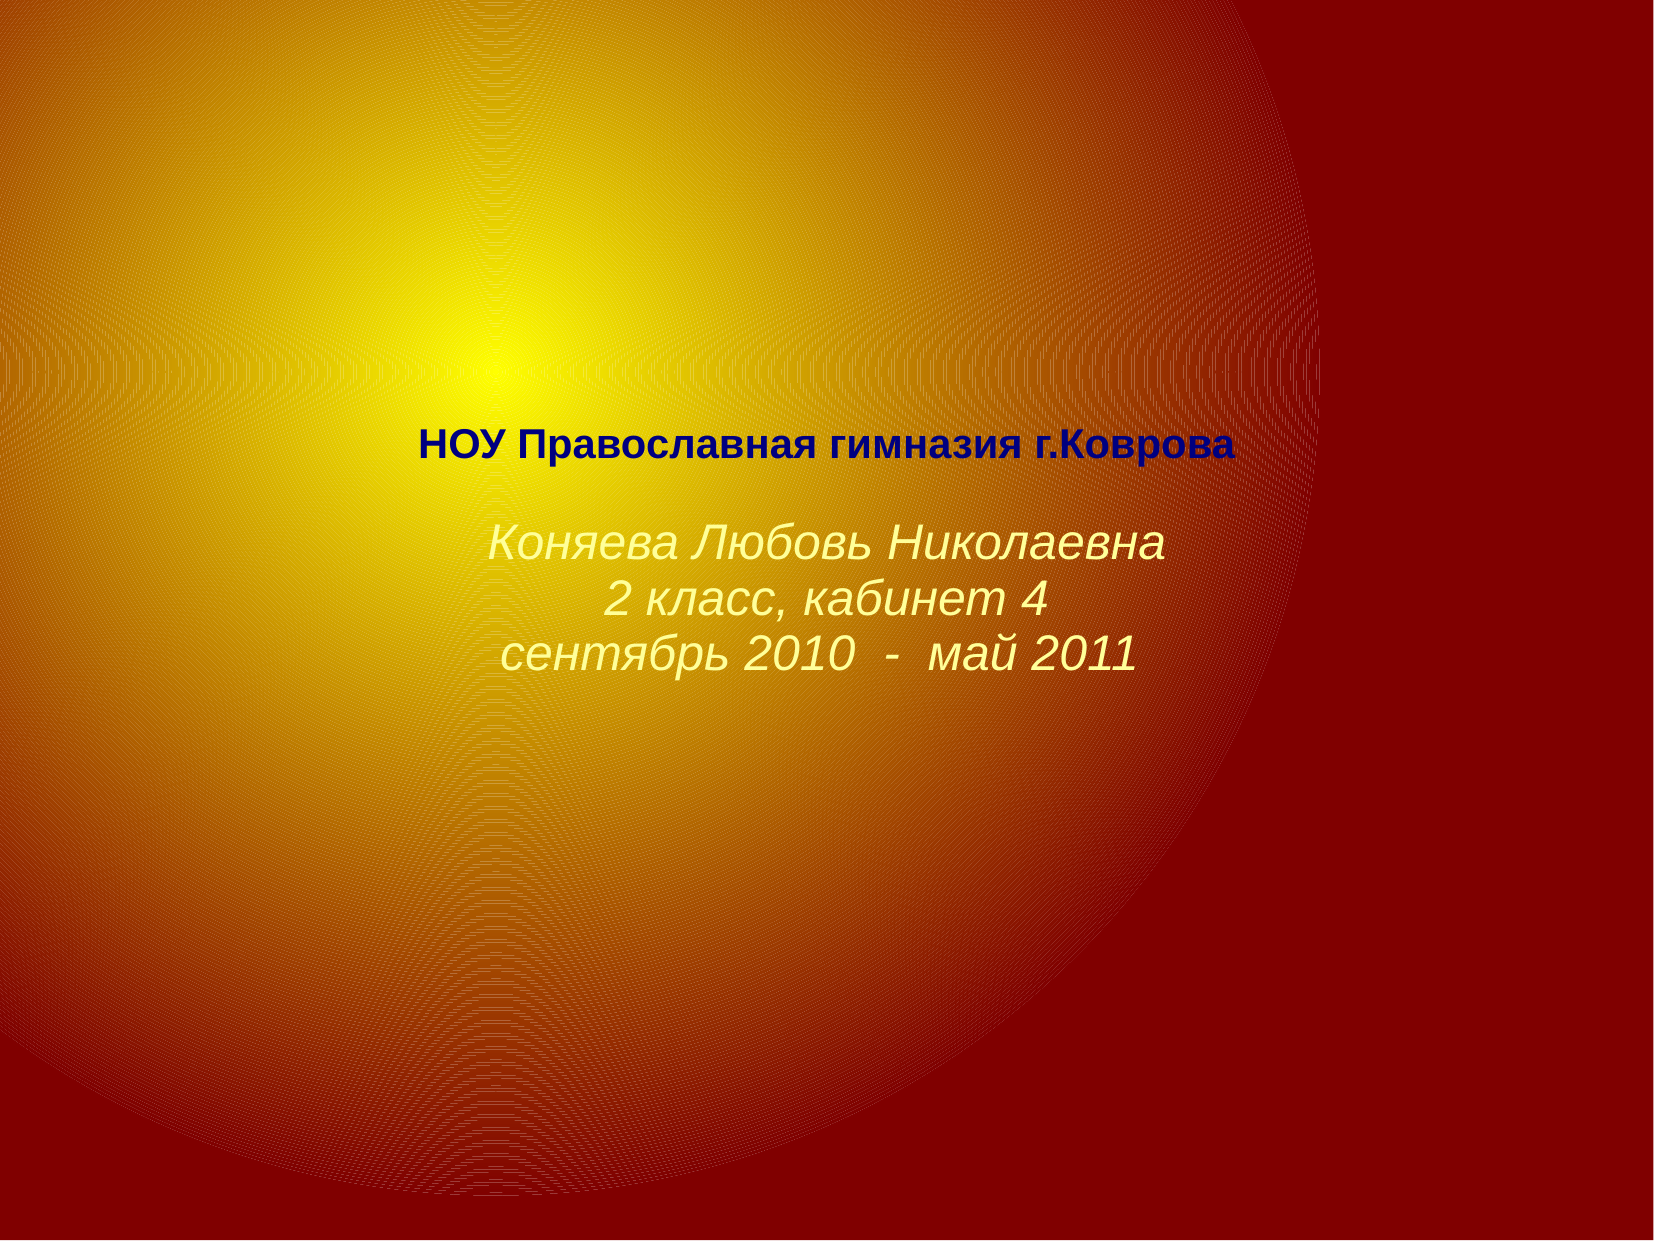

# НОУ Православная гимназия г.Коврова
Коняева Любовь Николаевна
2 класс, кабинет 4
сентябрь 2010 - май 2011